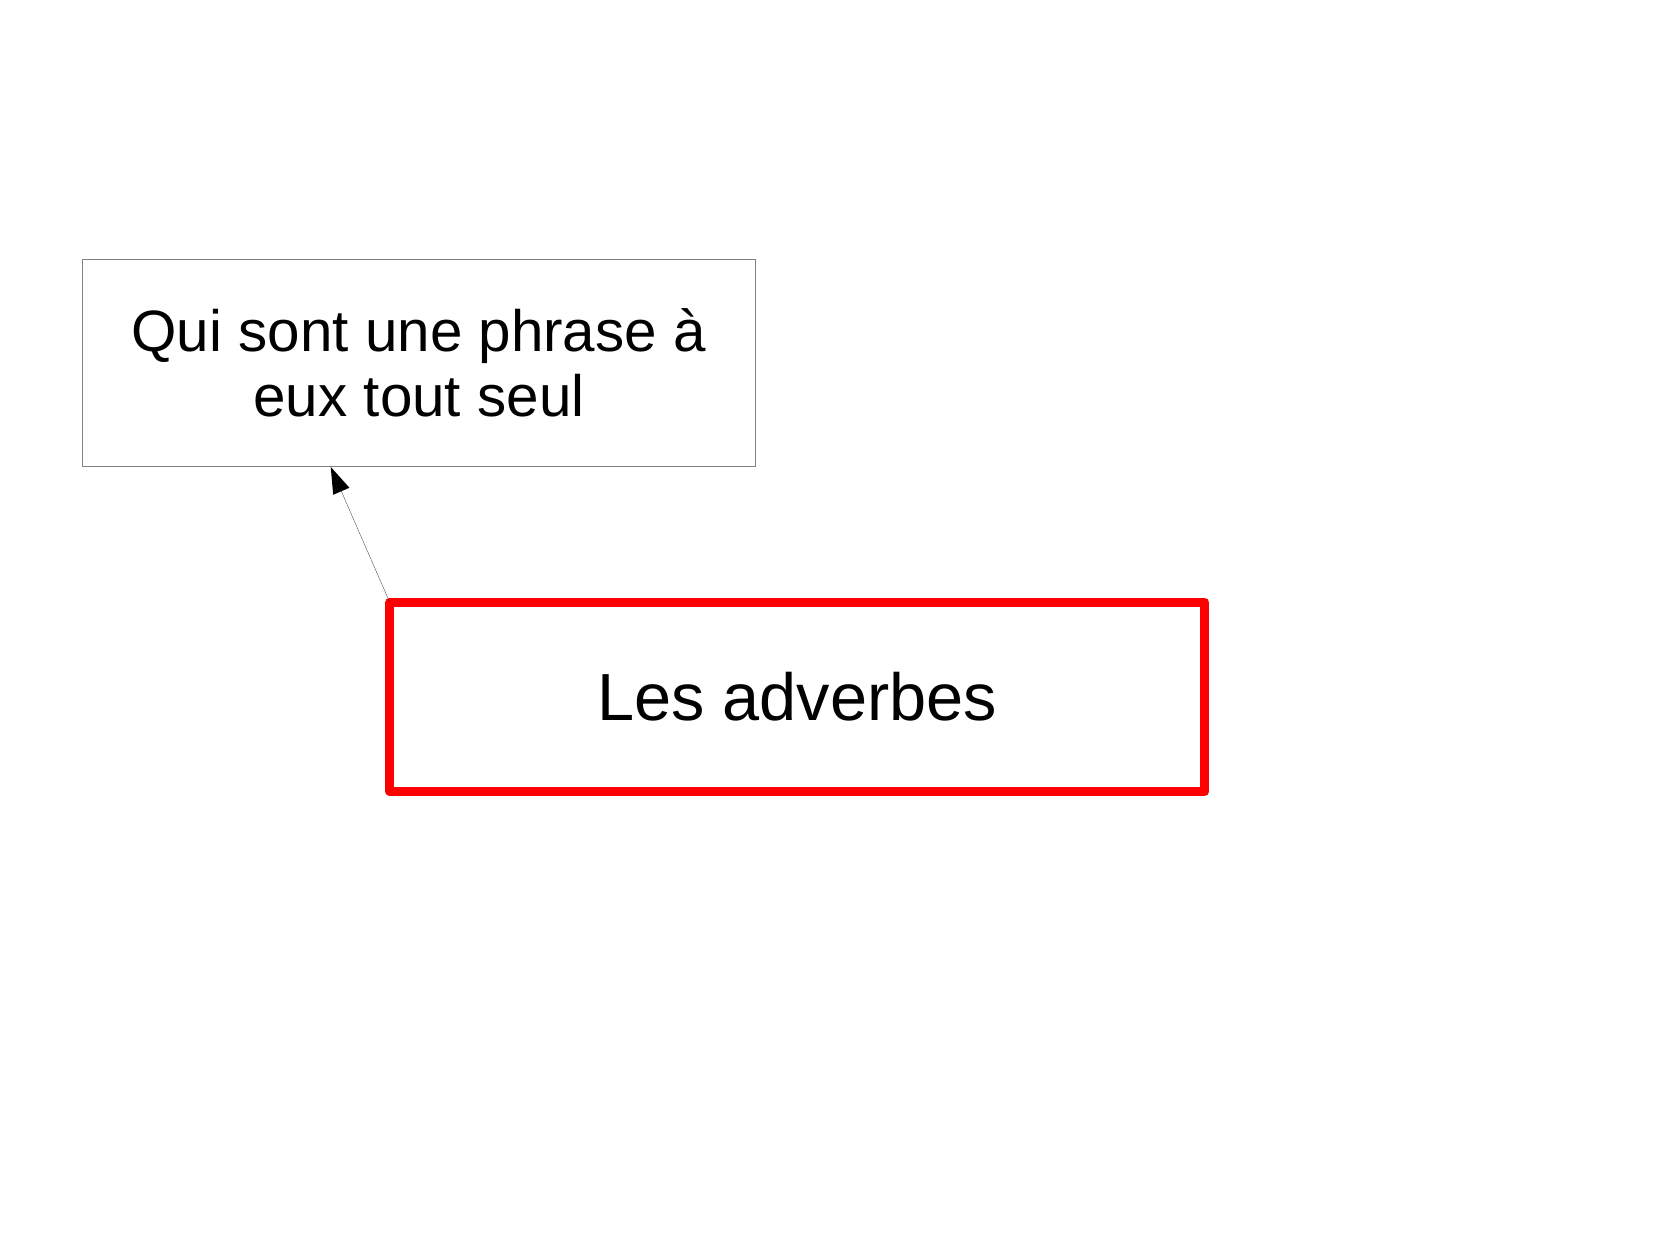

# Qui sont une phrase à eux tout seul
Les adverbes